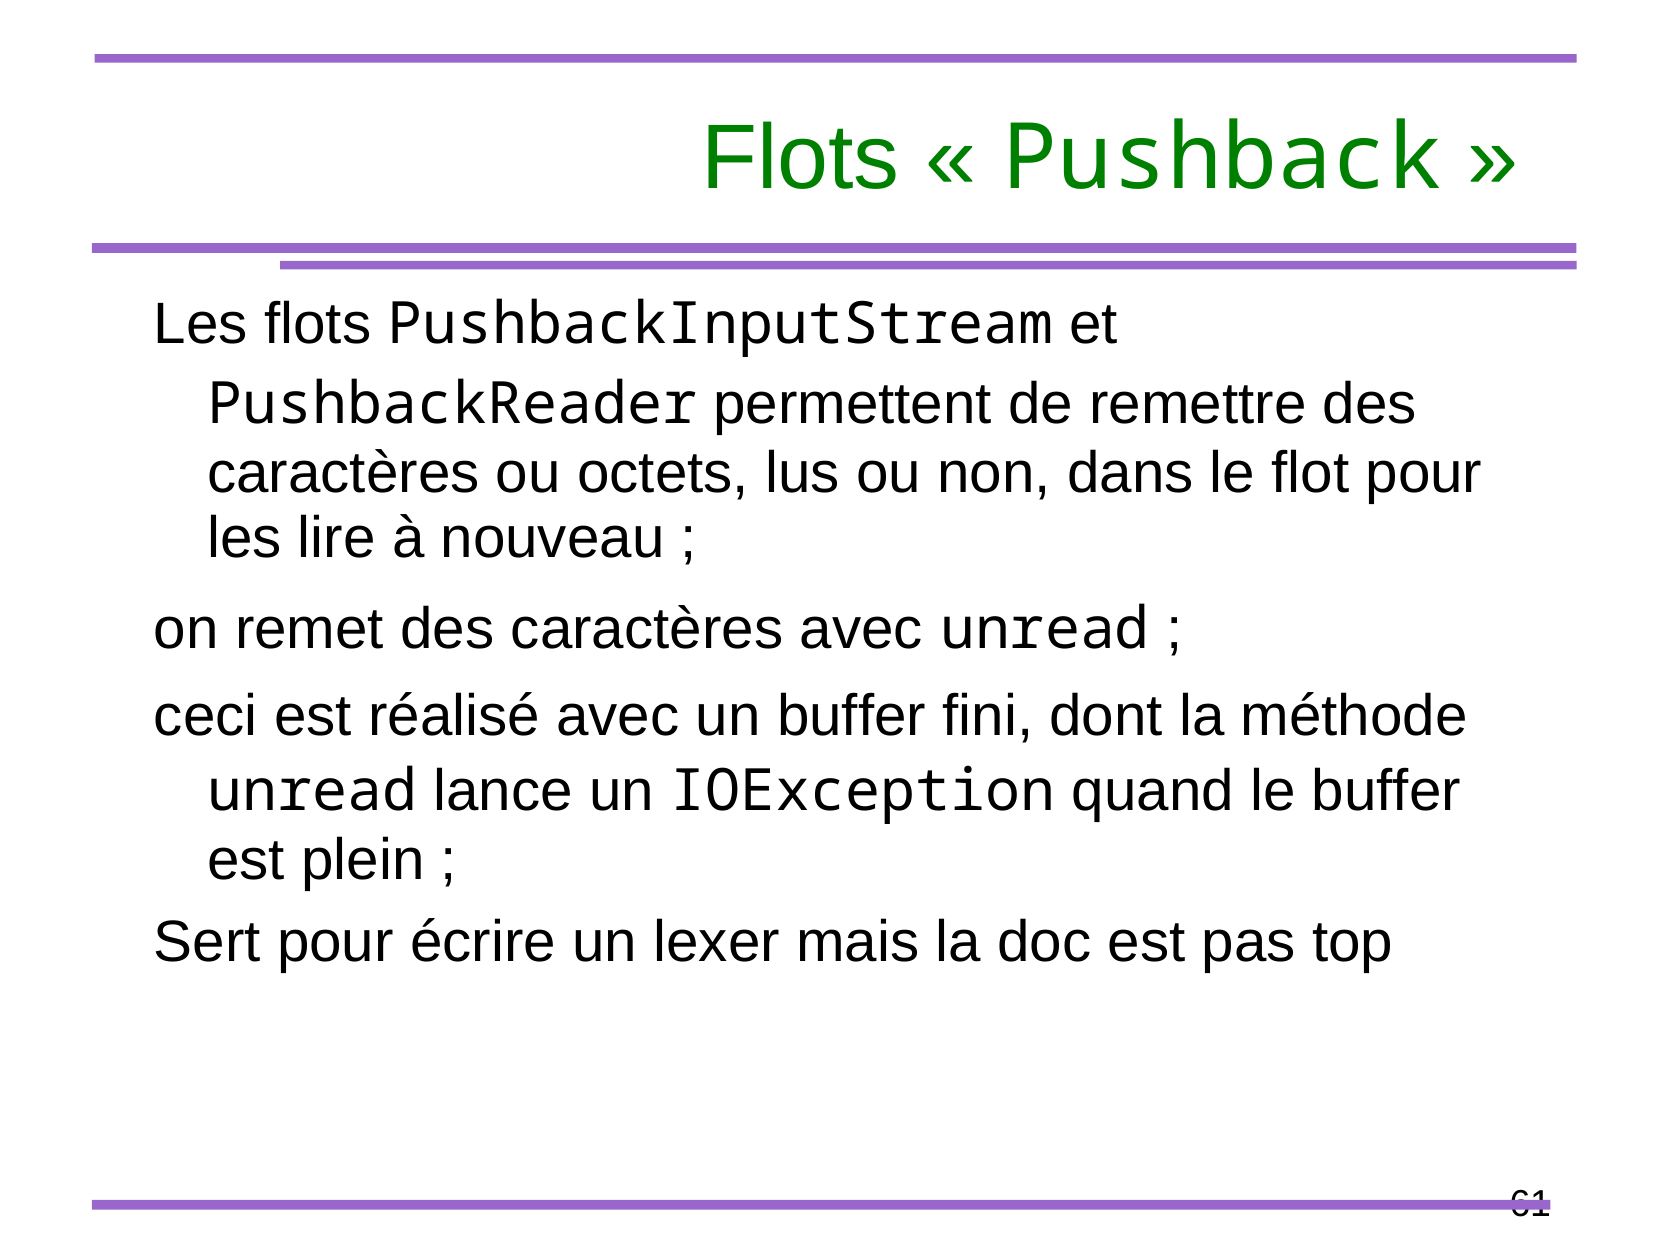

# Flots « Pushback »
Les flots PushbackInputStream et PushbackReader permettent de remettre des caractères ou octets, lus ou non, dans le flot pour les lire à nouveau ;
on remet des caractères avec unread ;
ceci est réalisé avec un buffer fini, dont la méthode unread lance un IOException quand le buffer est plein ;
Sert pour écrire un lexer mais la doc est pas top